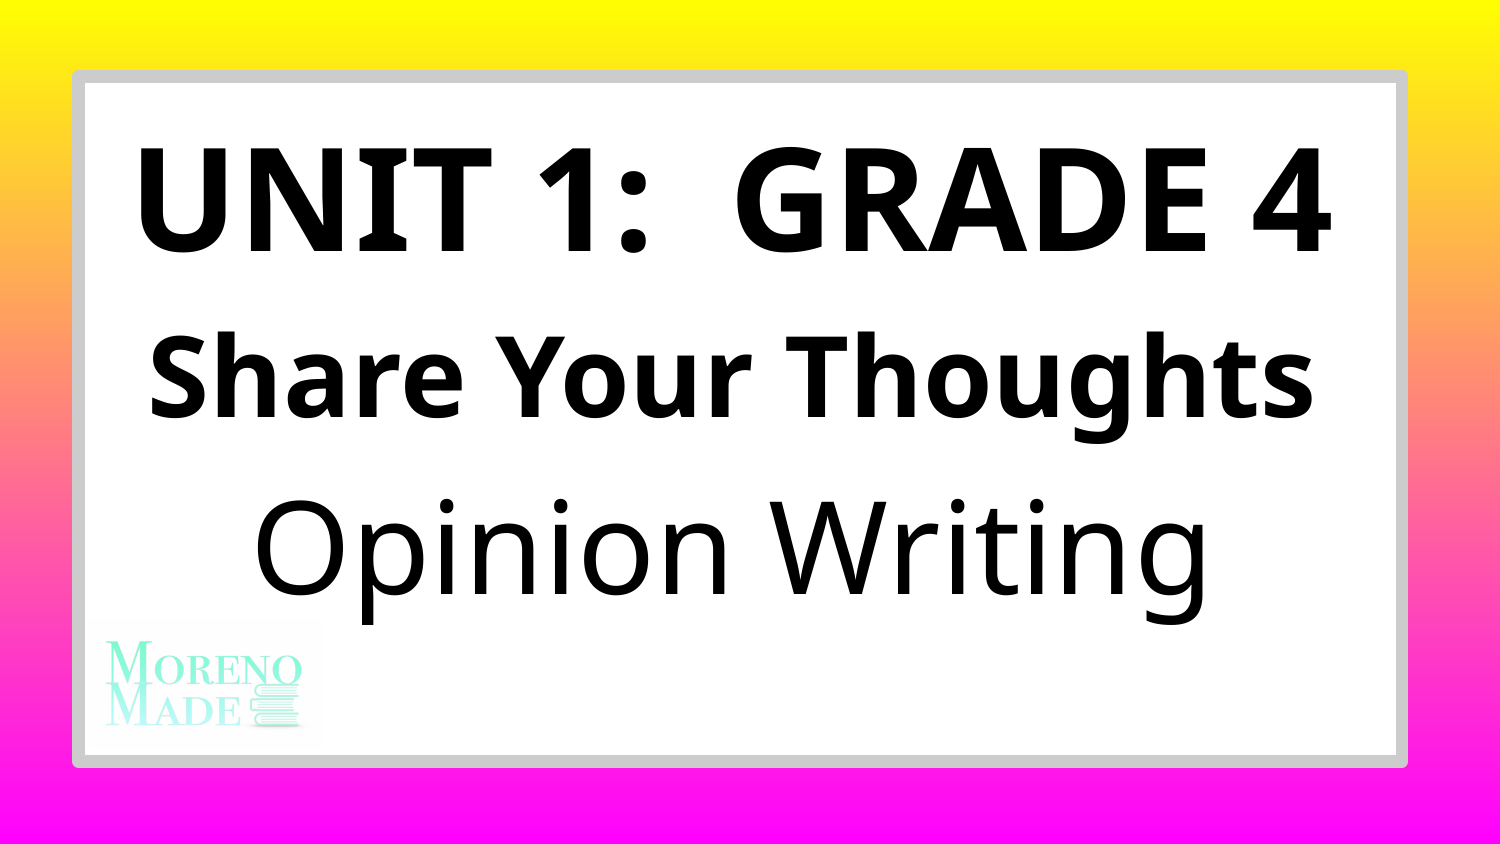

UNIT 1: GRADE 4
Share Your Thoughts
Opinion Writing